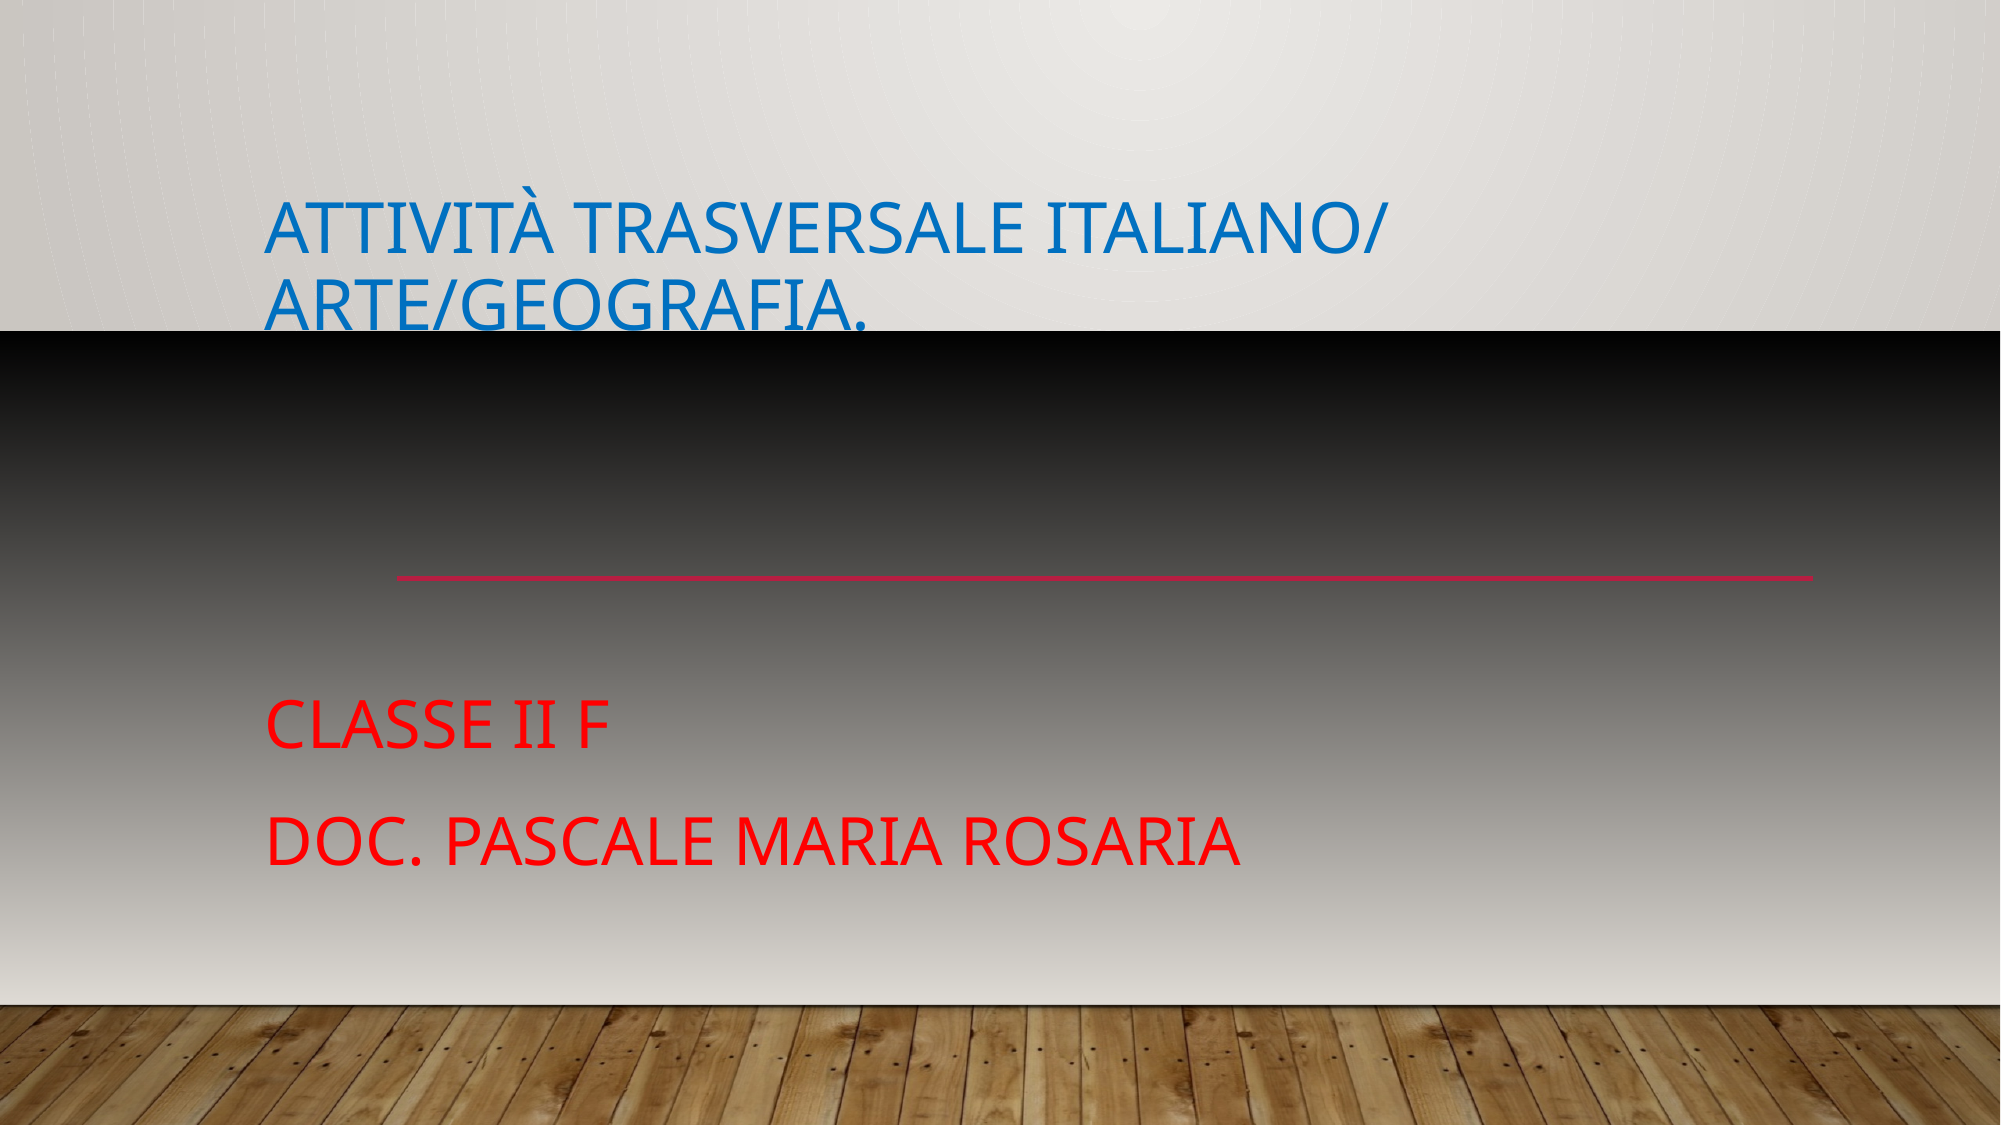

# Attività trasversale italiano/ arte/geografia.
Classe II F
Doc. Pascale Maria Rosaria